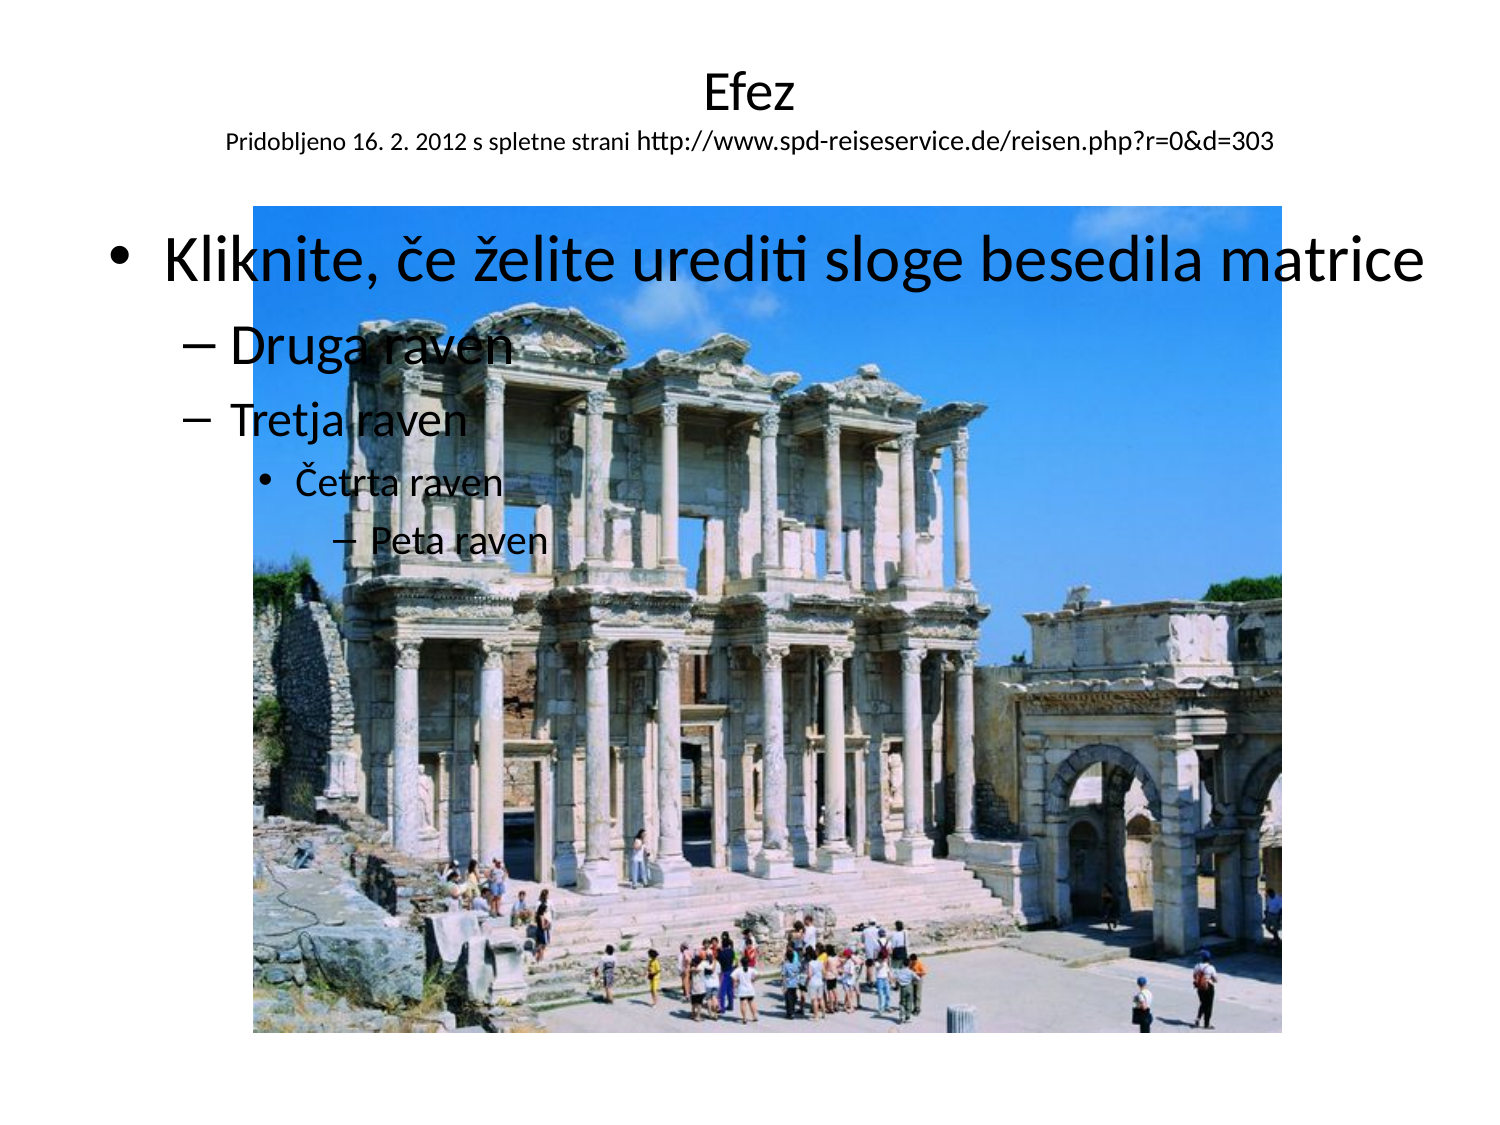

# Efez Pridobljeno 16. 2. 2012 s spletne strani http://www.spd-reiseservice.de/reisen.php?r=0&d=303
Kliknite, če želite urediti sloge besedila matrice
Druga raven
Tretja raven
Četrta raven
Peta raven